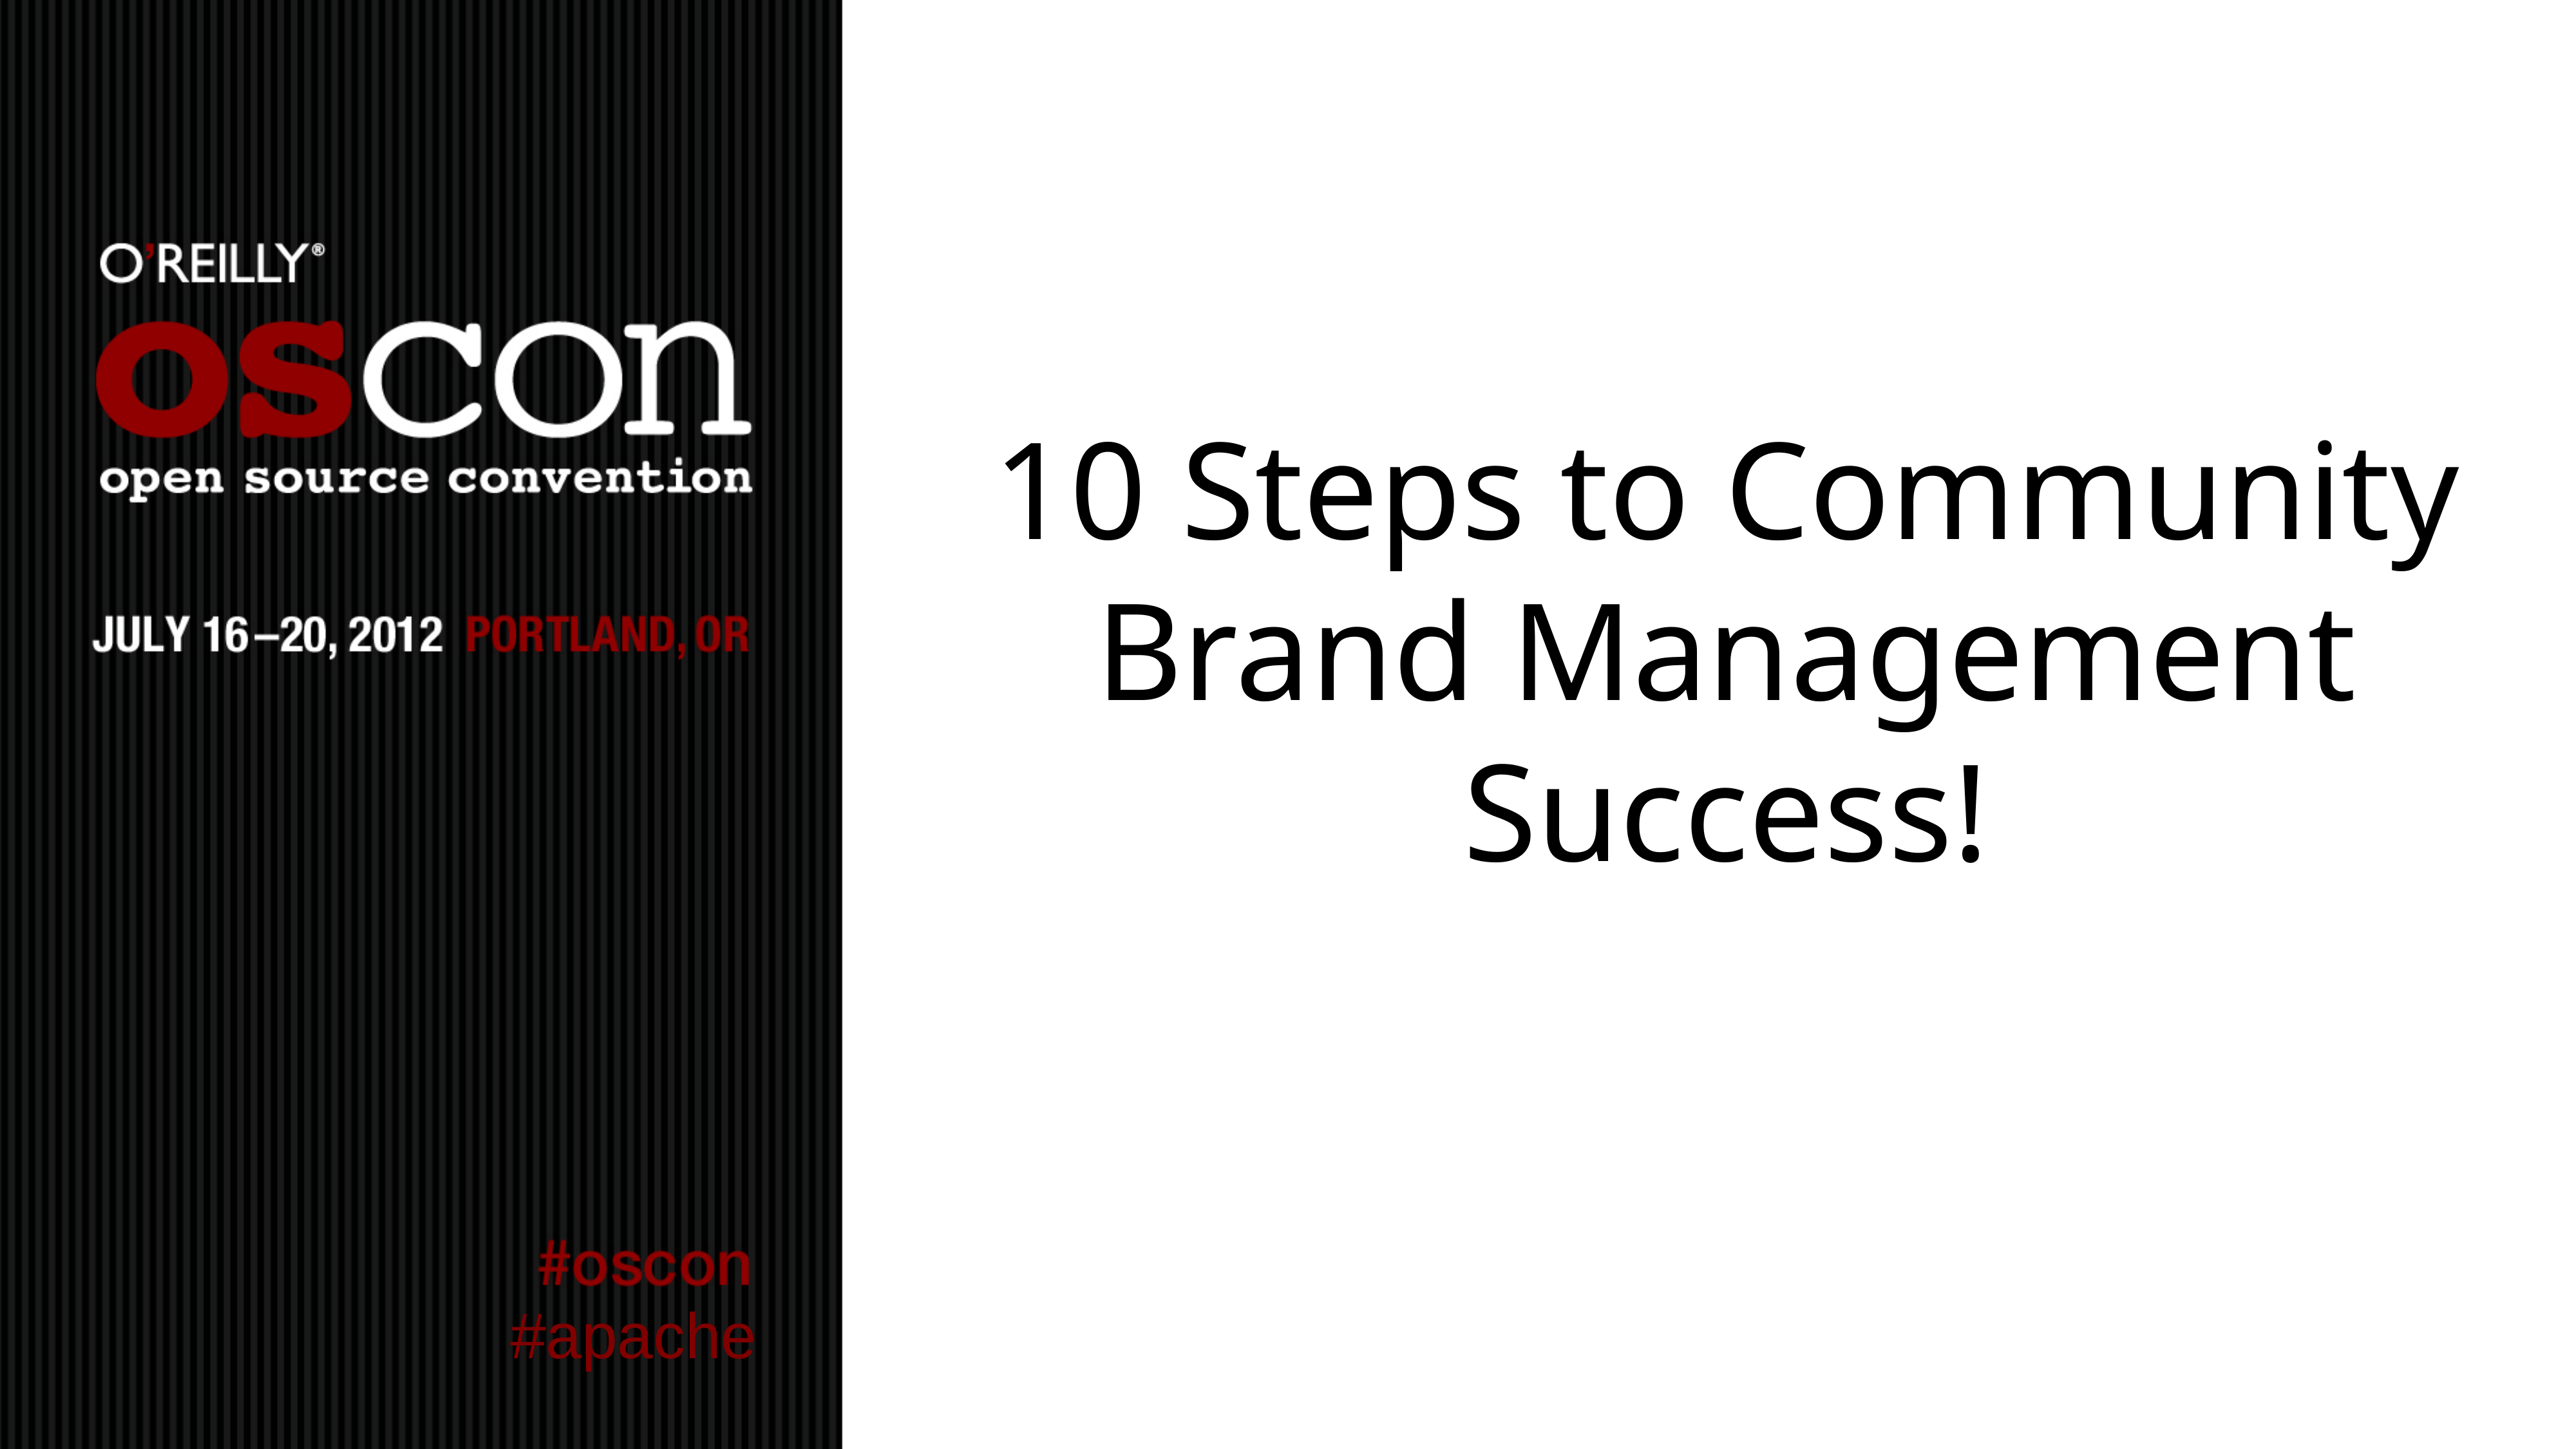

# 10 Steps to Community Brand Management Success!
 #apache